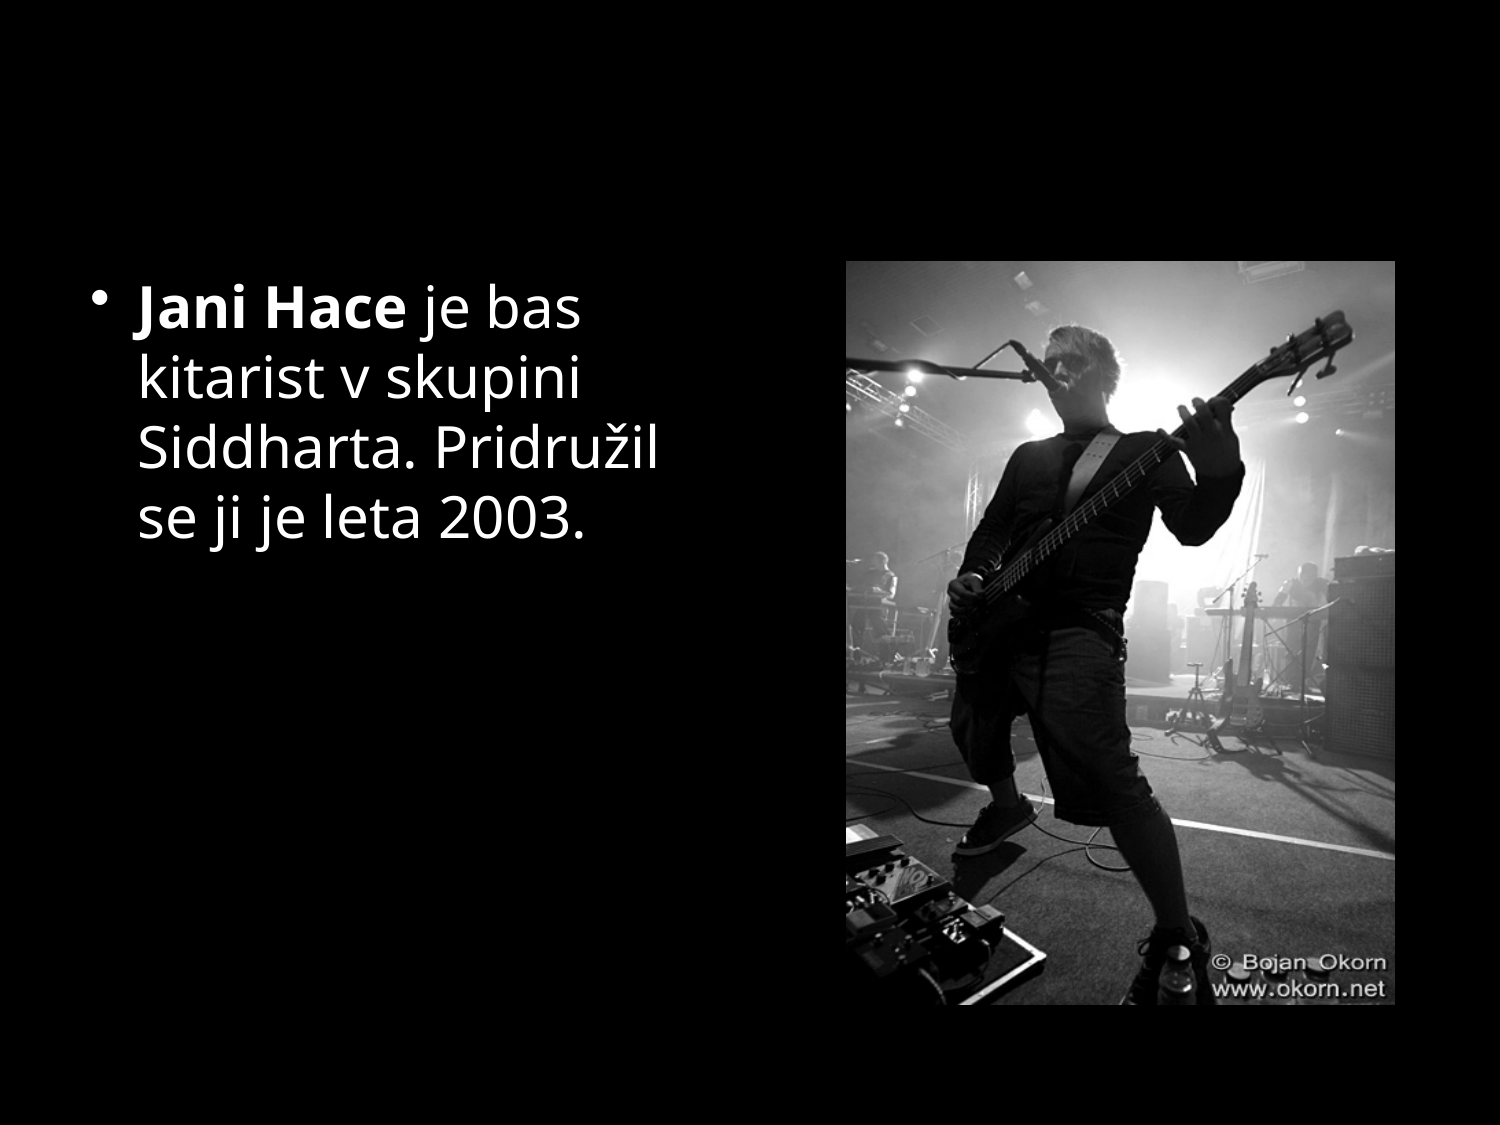

# Jani Hace
Jani Hace je bas kitarist v skupini Siddharta. Pridružil se ji je leta 2003.